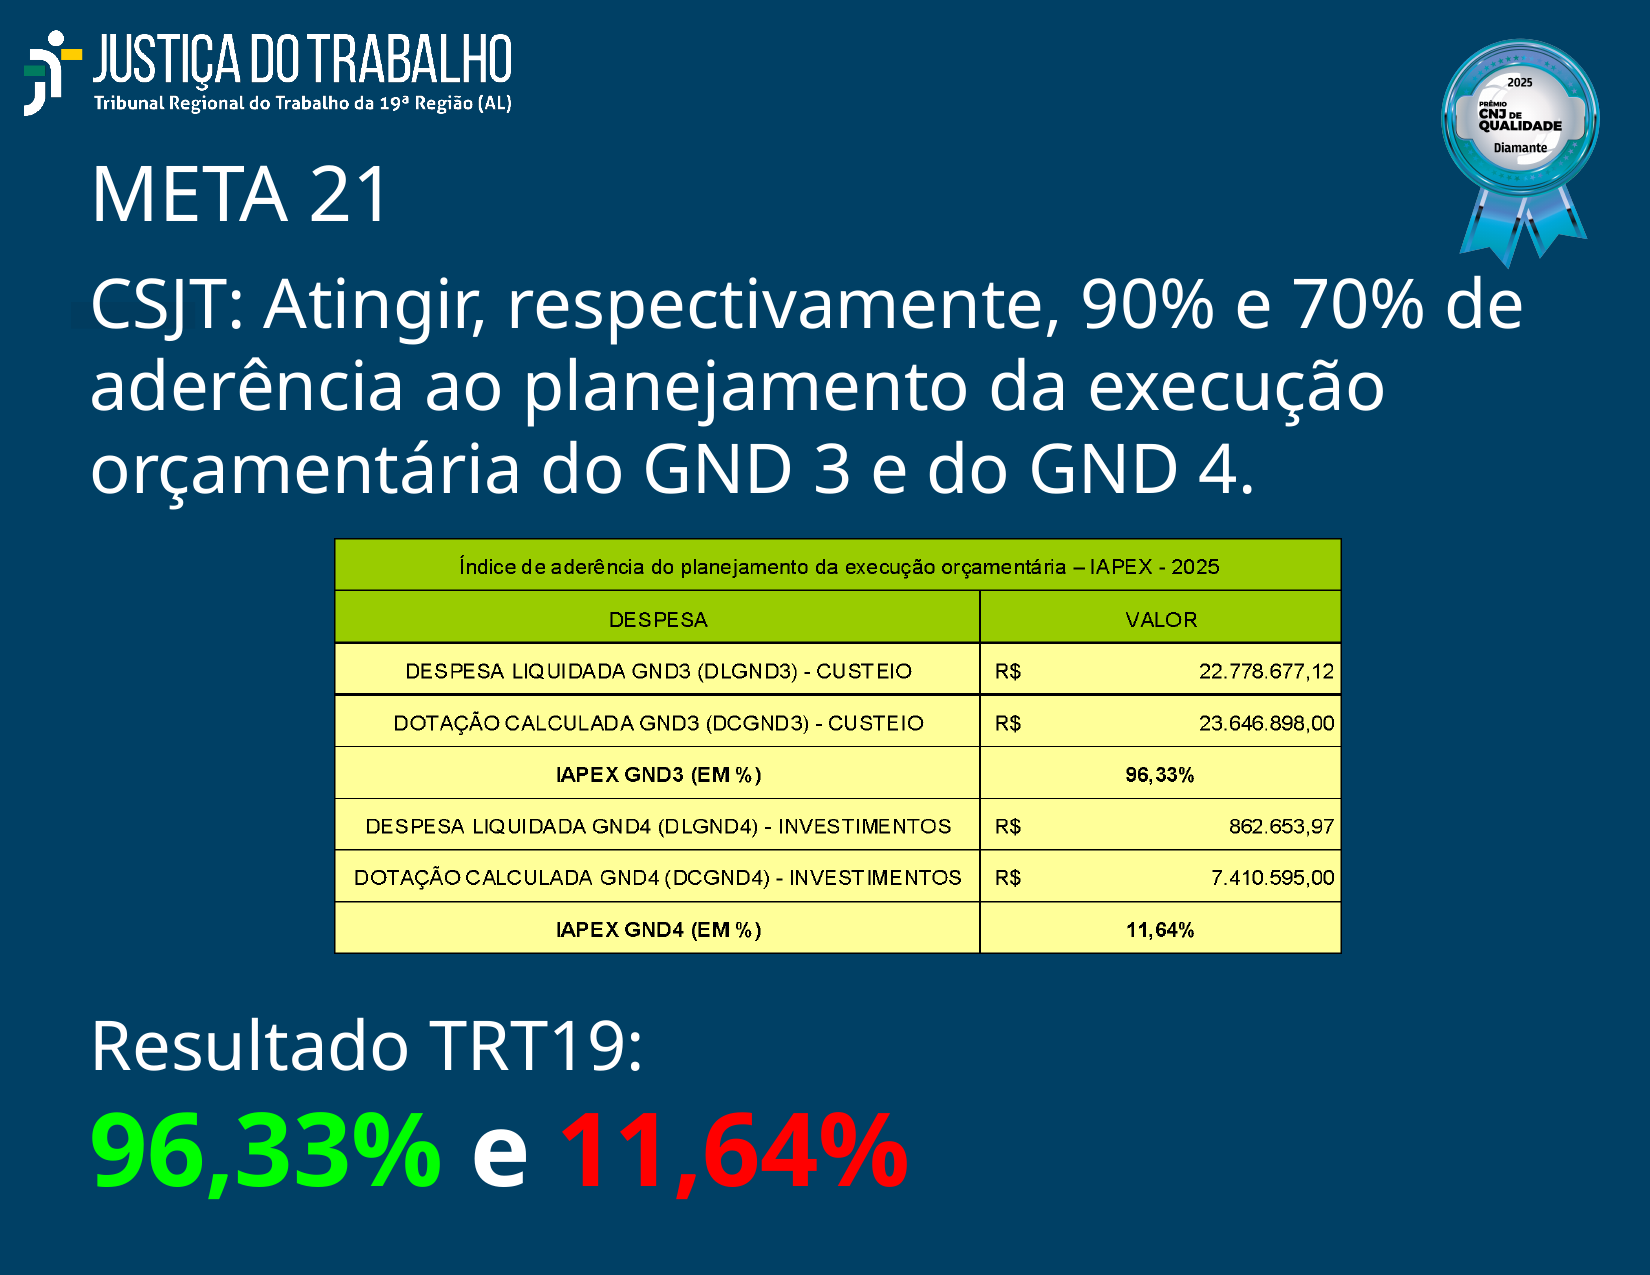

# META 21 CSJT: Atingir, respectivamente, 90% e 70% de aderência ao planejamento da execução orçamentária do GND 3 e do GND 4. Resultado TRT19: 96,33% e 11,64%